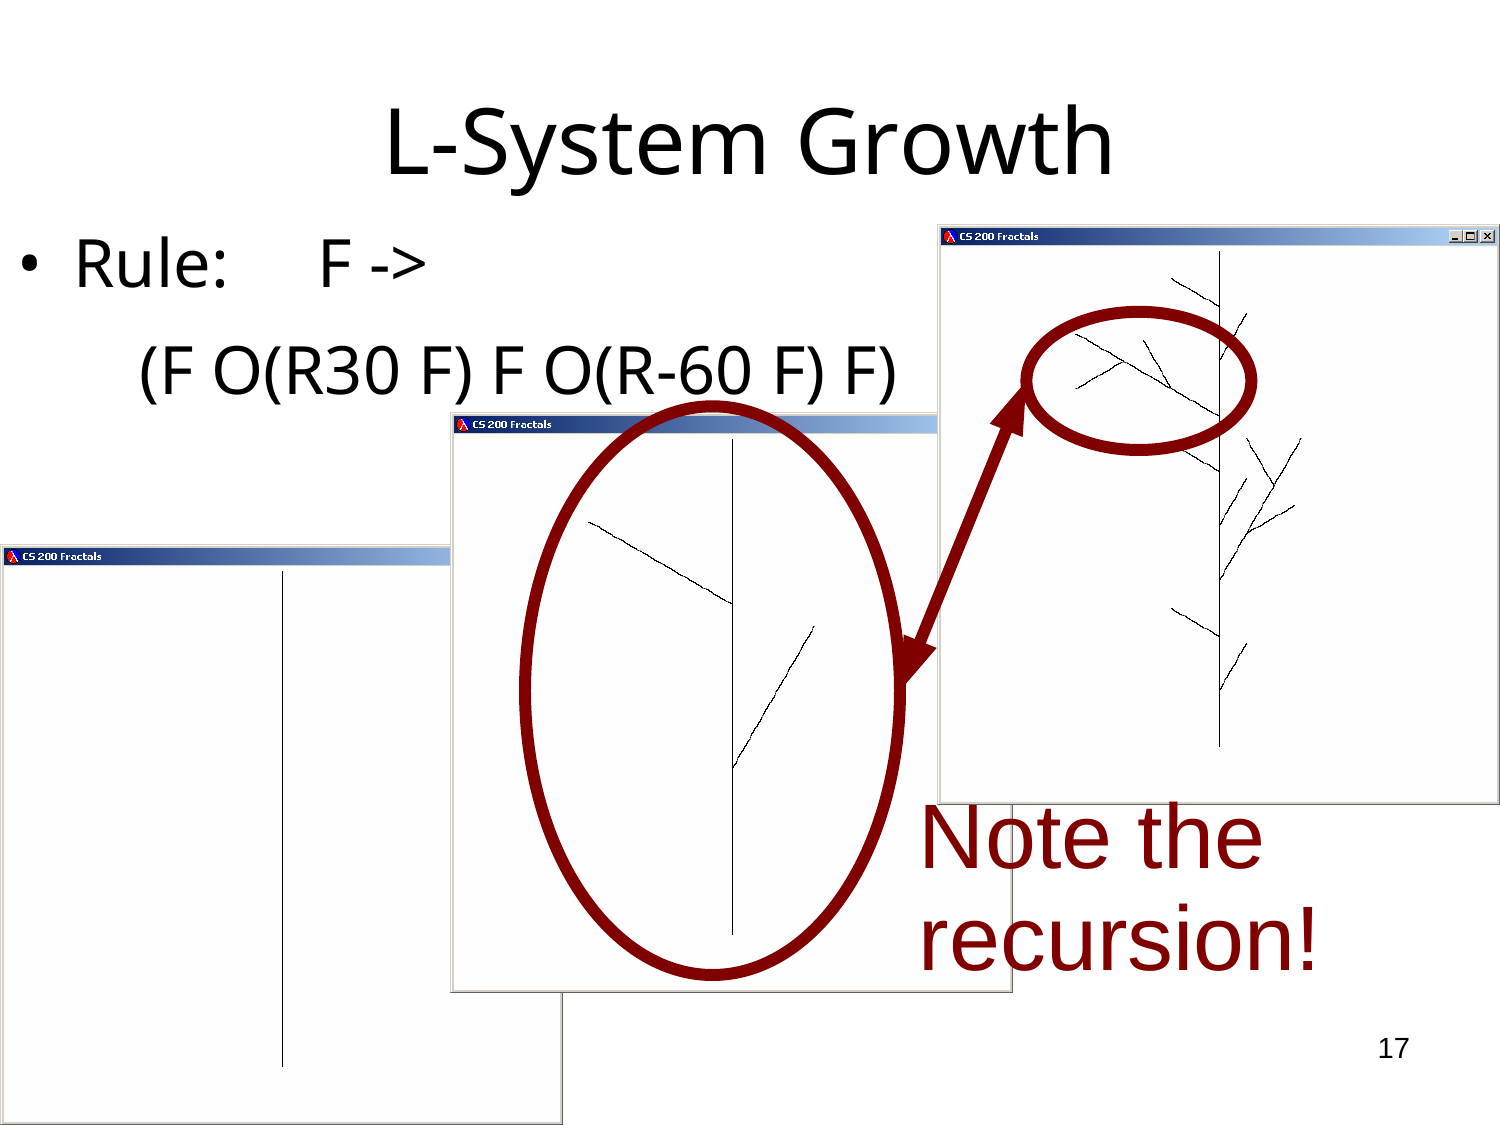

# L-System Growth
Rule:	F ->
(F O(R30 F) F O(R-60 F) F)
Note the
recursion!
17